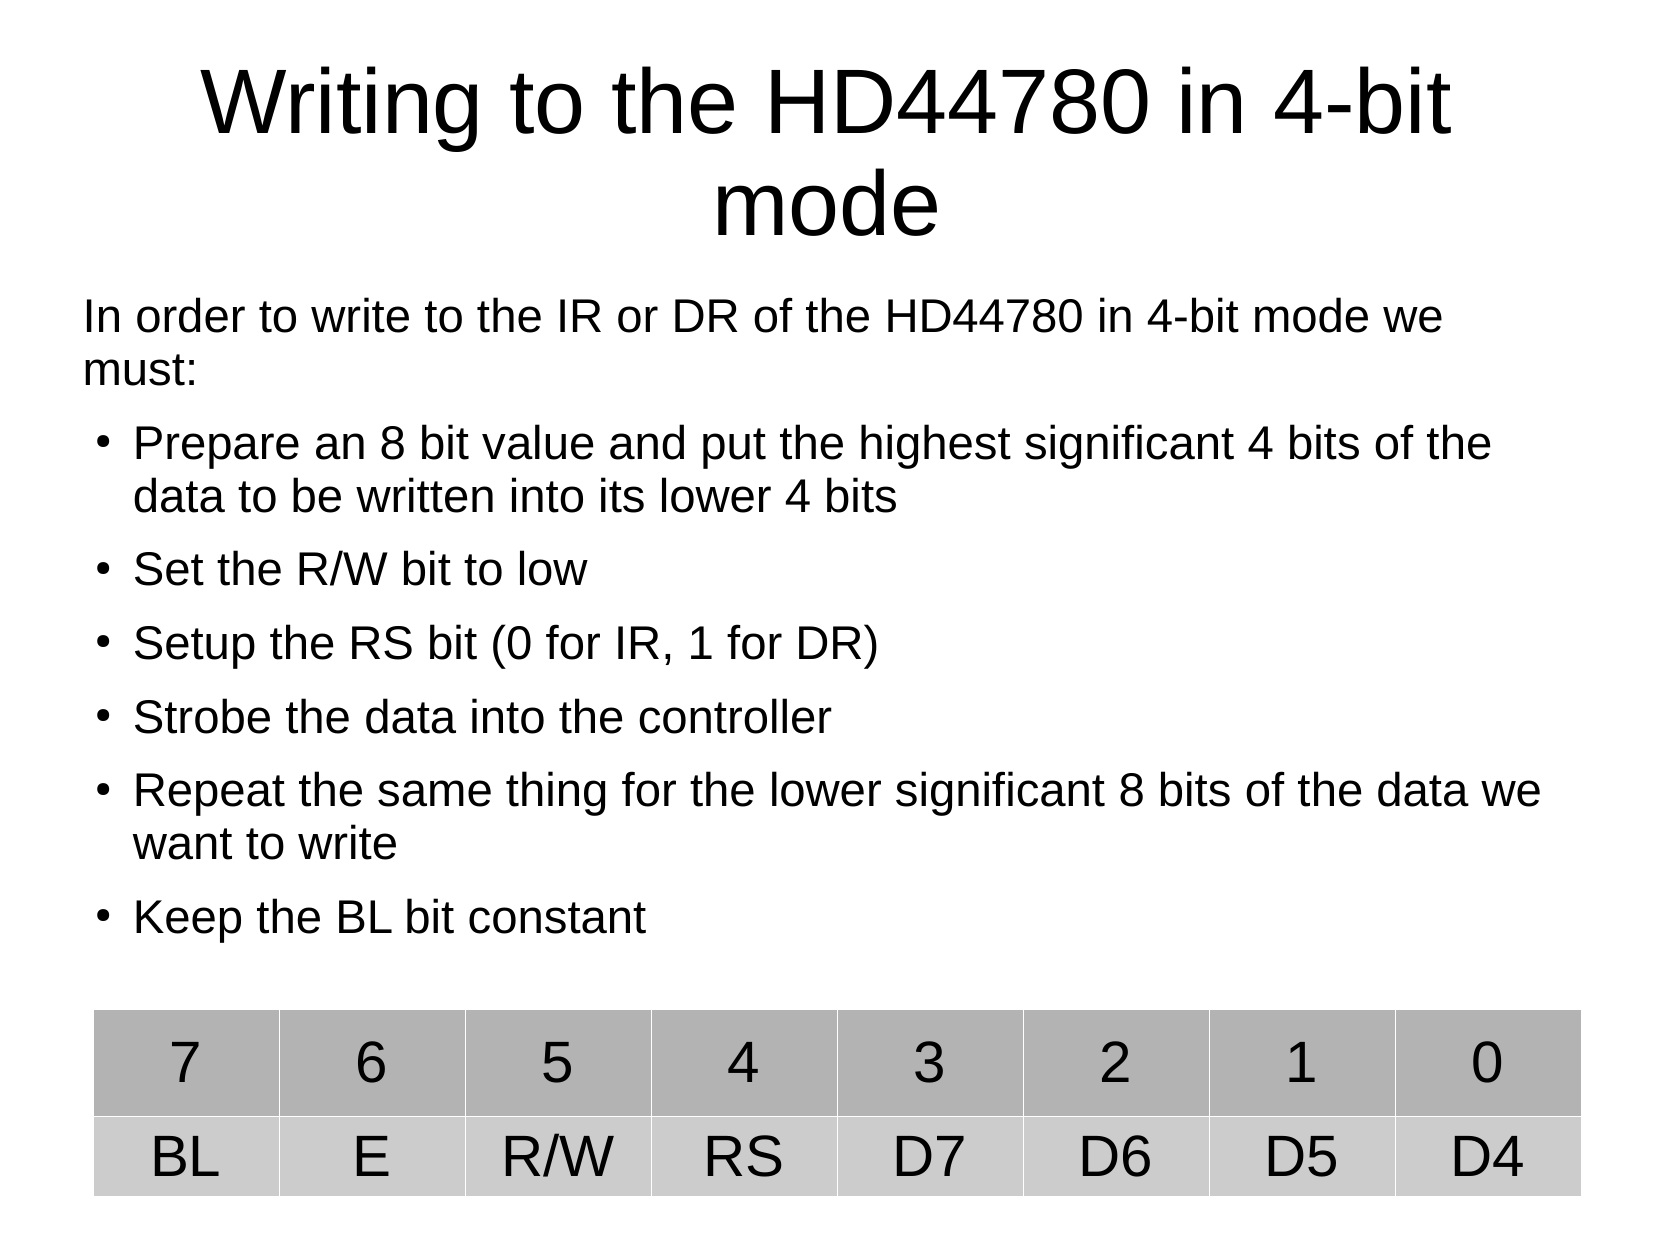

# Writing to the HD44780 in 4-bit mode
In order to write to the IR or DR of the HD44780 in 4-bit mode we must:
Prepare an 8 bit value and put the highest significant 4 bits of the data to be written into its lower 4 bits
Set the R/W bit to low
Setup the RS bit (0 for IR, 1 for DR)
Strobe the data into the controller
Repeat the same thing for the lower significant 8 bits of the data we want to write
Keep the BL bit constant
| 7 | 6 | 5 | 4 | 3 | 2 | 1 | 0 |
| --- | --- | --- | --- | --- | --- | --- | --- |
| BL | E | R/W | RS | D7 | D6 | D5 | D4 |